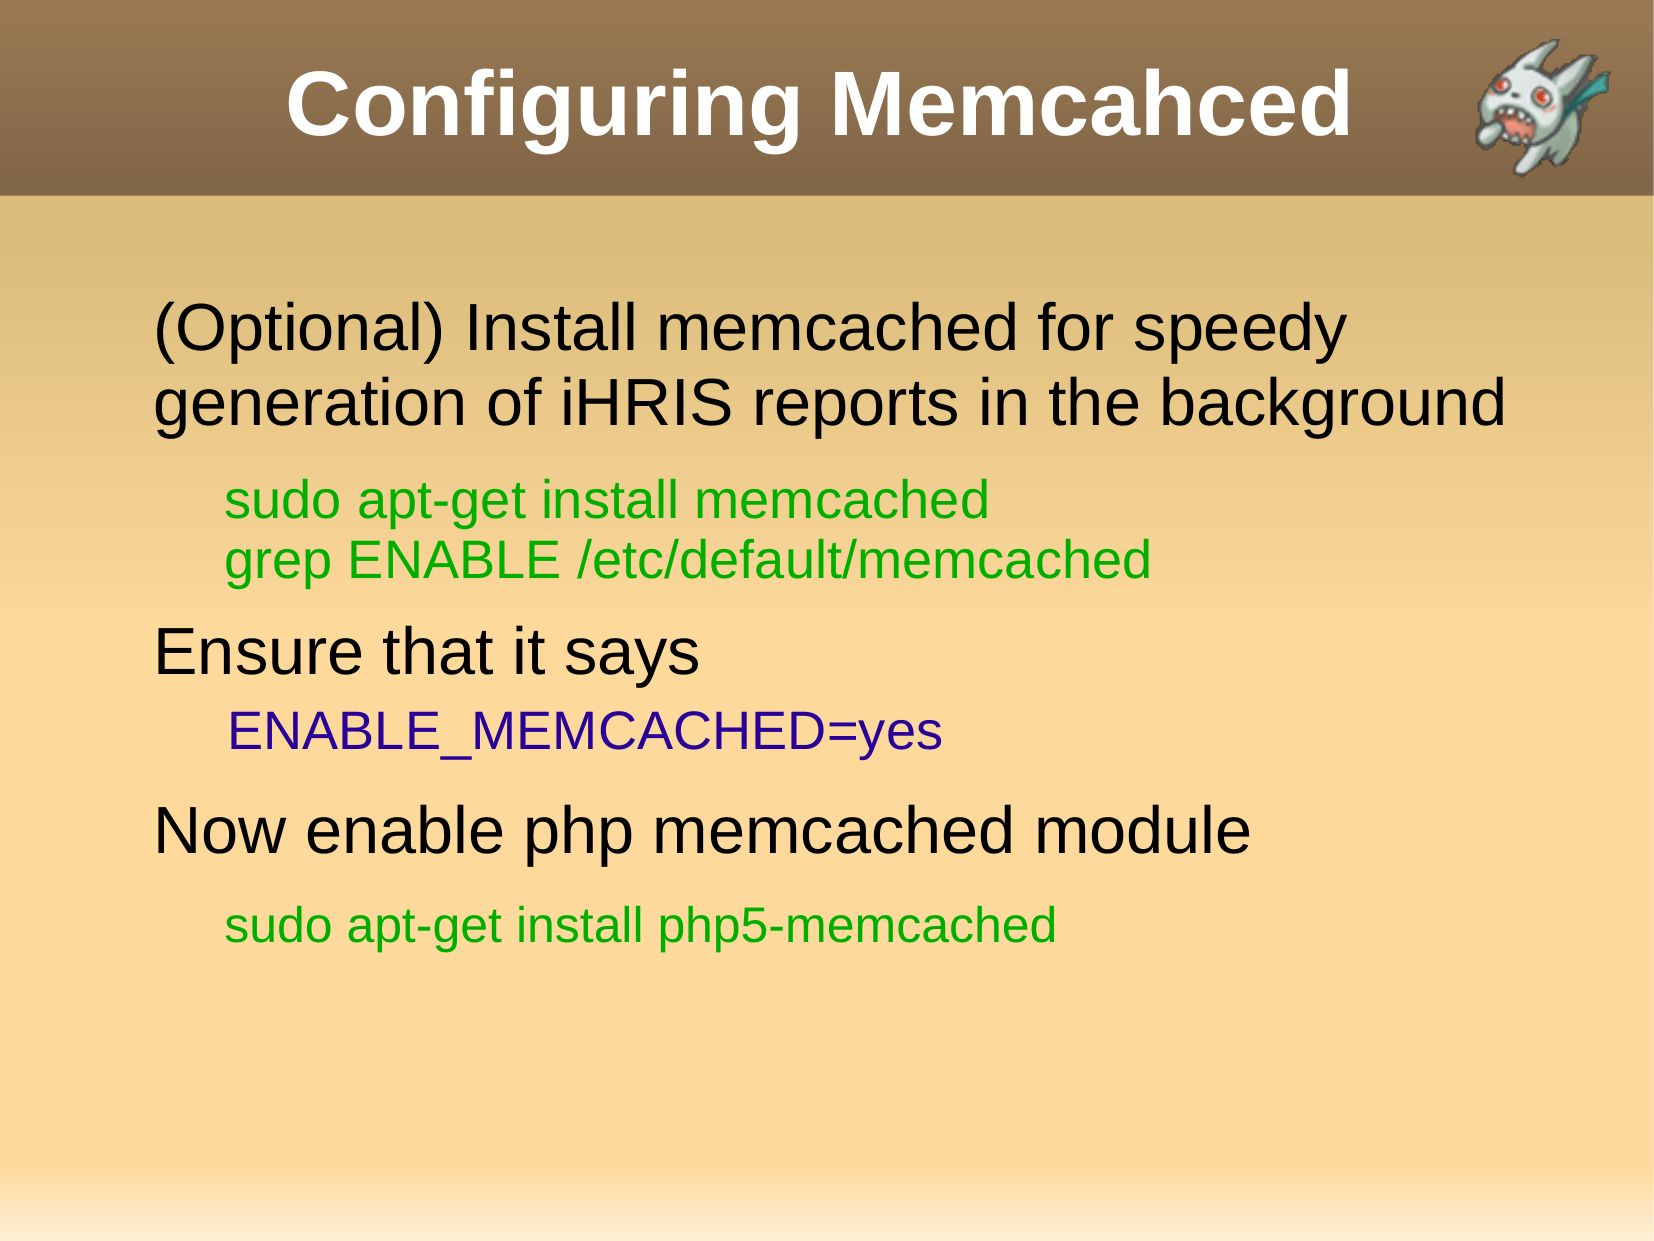

# Configuring Memcahced
(Optional) Install memcached for speedy generation of iHRIS reports in the background
sudo apt-get install memcached
grep ENABLE /etc/default/memcached
Ensure that it says
	ENABLE_MEMCACHED=yes
Now enable php memcached module
sudo apt-get install php5-memcached